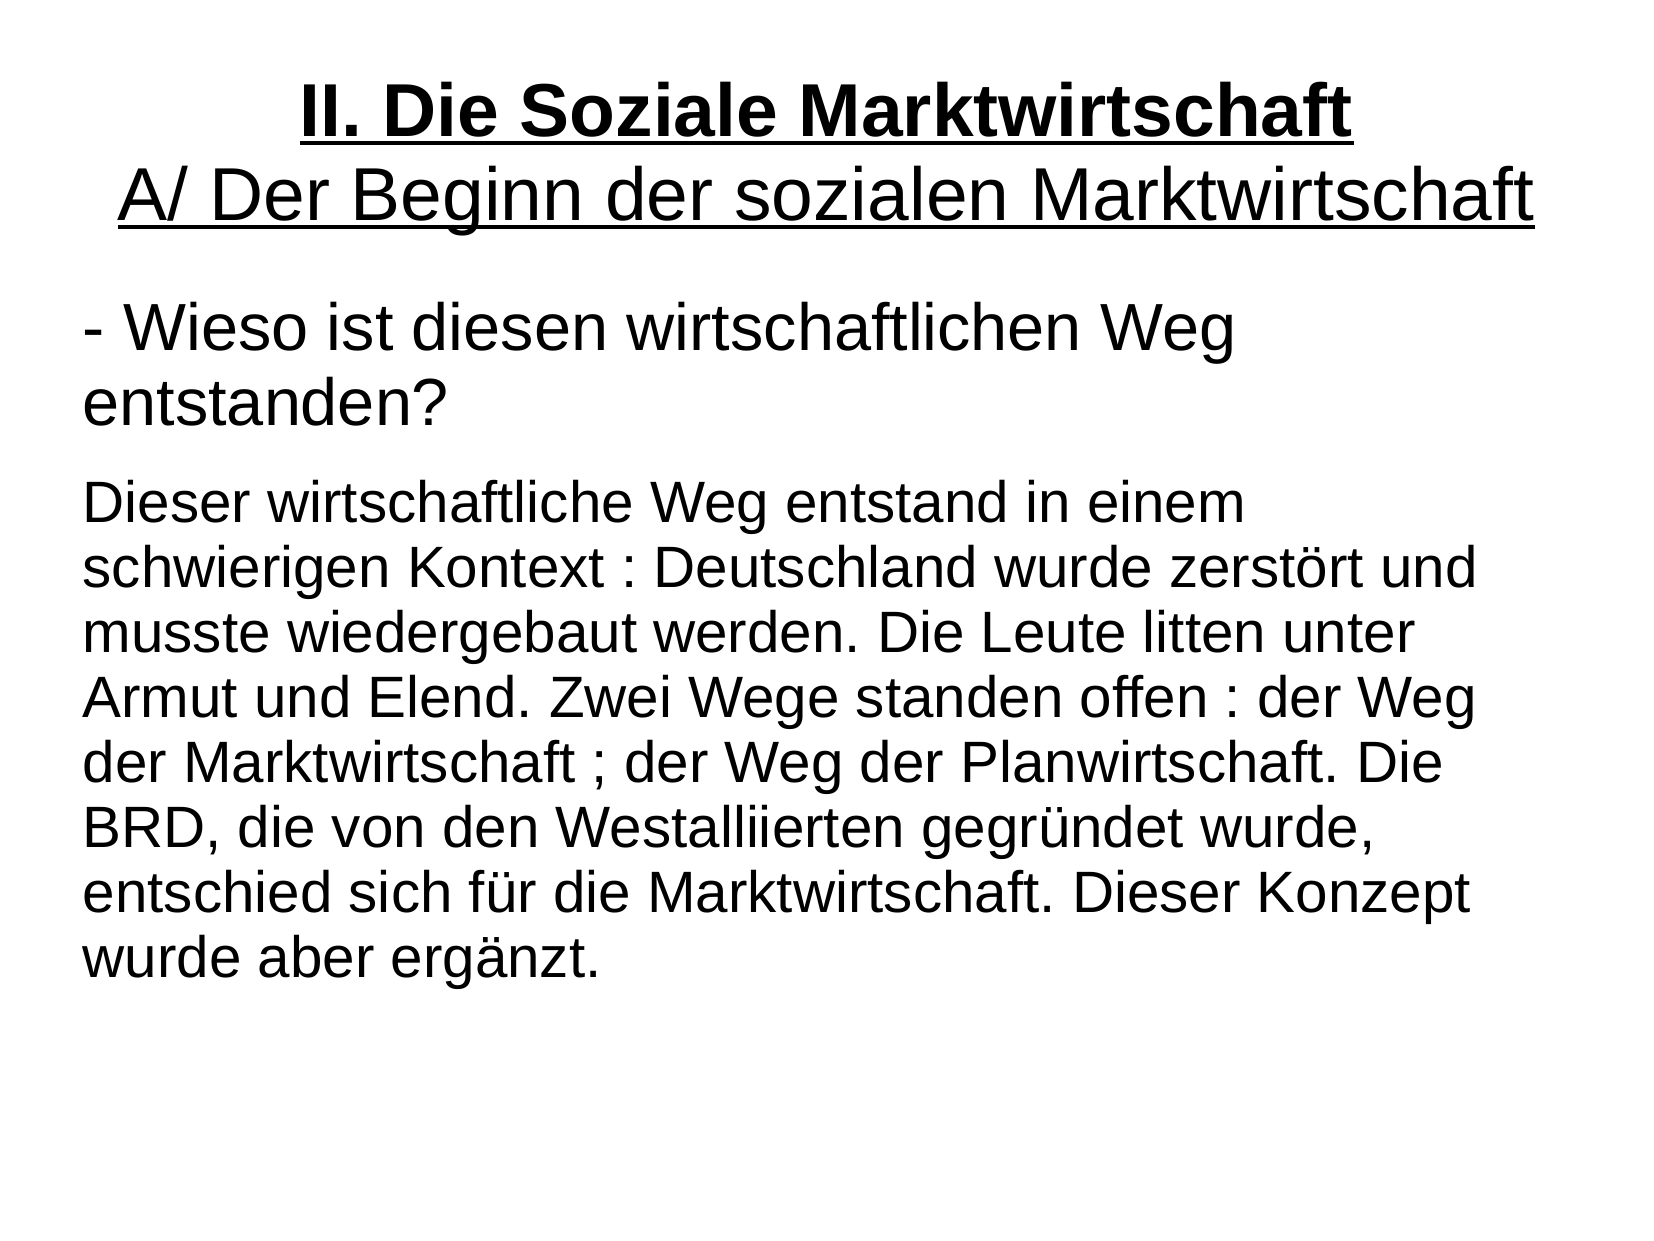

# II. Die Soziale Marktwirtschaft A/ Der Beginn der sozialen Marktwirtschaft
- Wieso ist diesen wirtschaftlichen Weg entstanden?
Dieser wirtschaftliche Weg entstand in einem schwierigen Kontext : Deutschland wurde zerstört und musste wiedergebaut werden. Die Leute litten unter Armut und Elend. Zwei Wege standen offen : der Weg der Marktwirtschaft ; der Weg der Planwirtschaft. Die BRD, die von den Westalliierten gegründet wurde, entschied sich für die Marktwirtschaft. Dieser Konzept wurde aber ergänzt.